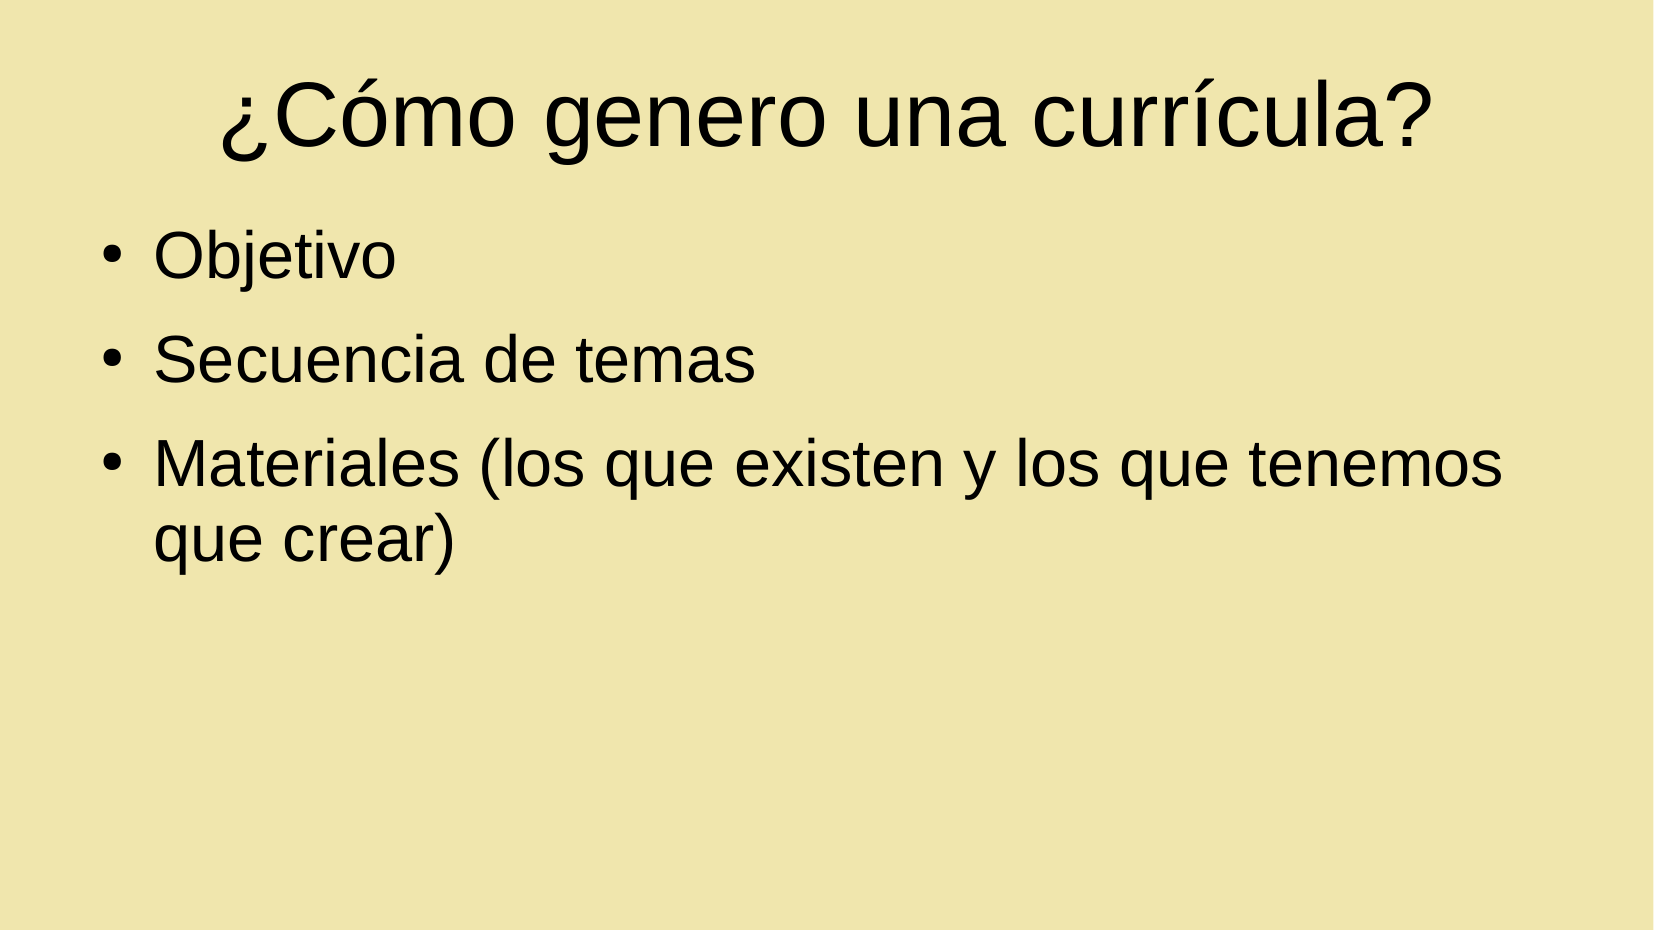

# ¿Cómo genero una currícula?
Objetivo
Secuencia de temas
Materiales (los que existen y los que tenemos que crear)